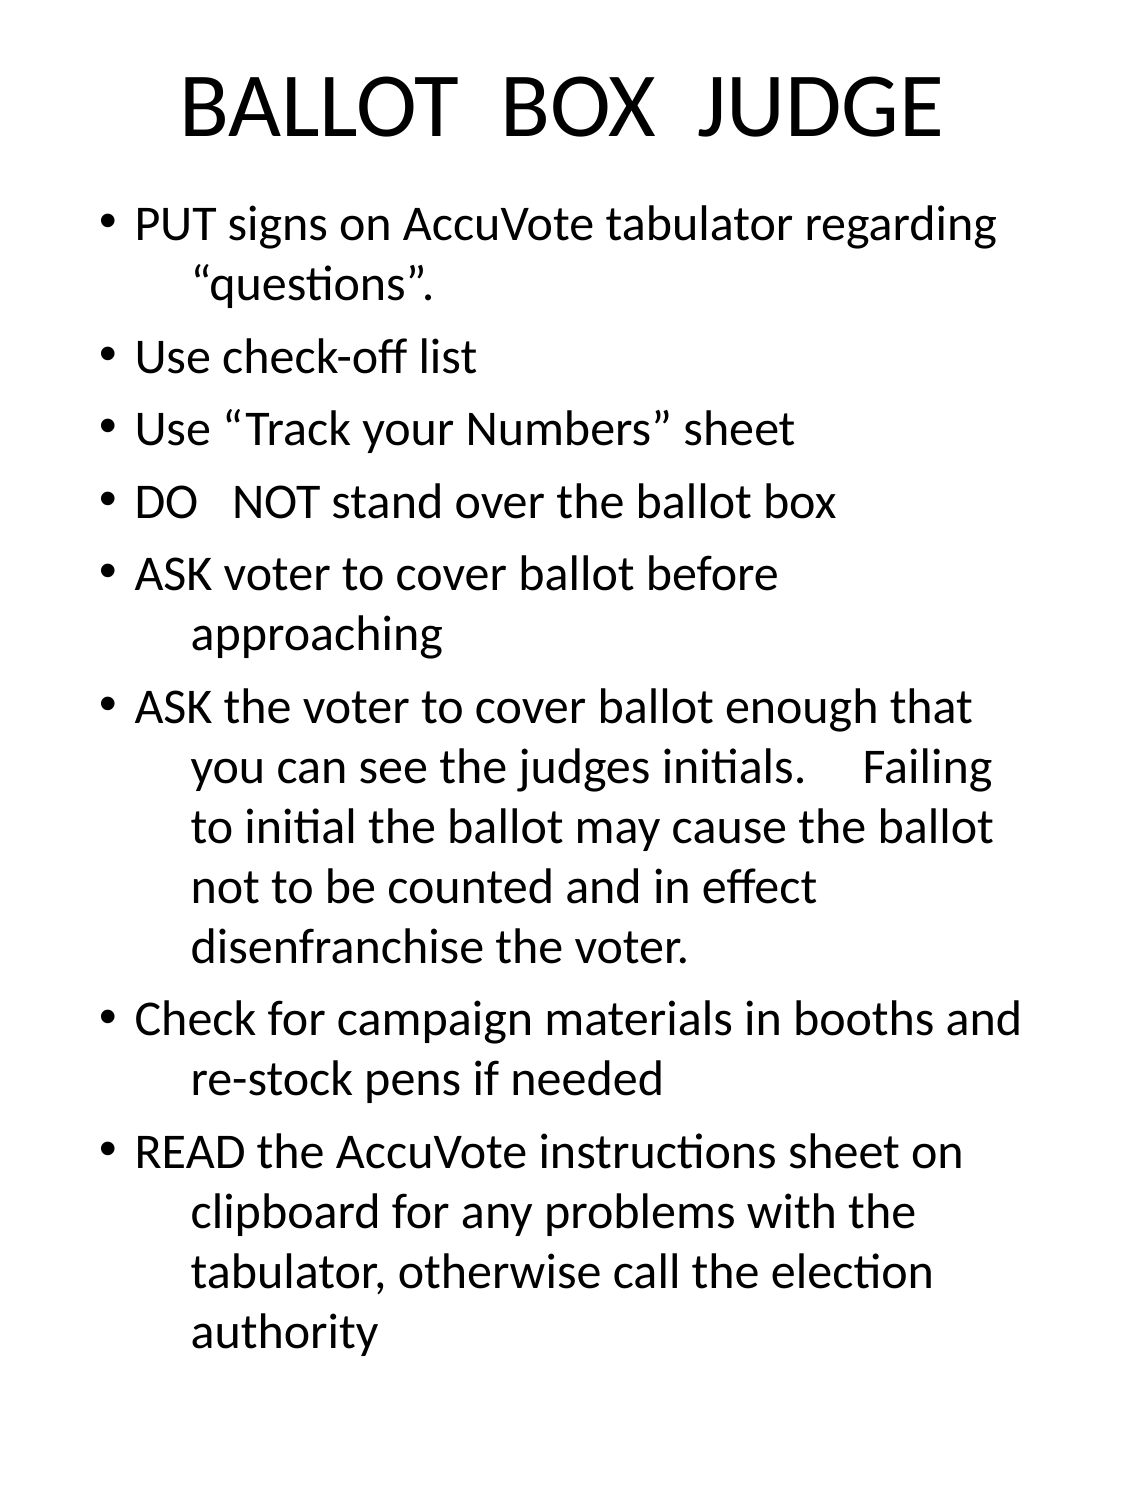

BALLOT BOX JUDGE
PUT signs on AccuVote tabulator regarding “questions”.
Use check-off list
Use “Track your Numbers” sheet
DO NOT stand over the ballot box
ASK voter to cover ballot before approaching
ASK the voter to cover ballot enough that you can see the judges initials. Failing to initial the ballot may cause the ballot not to be counted and in effect disenfranchise the voter.
Check for campaign materials in booths and re-stock pens if needed
READ the AccuVote instructions sheet on clipboard for any problems with the tabulator, otherwise call the election authority